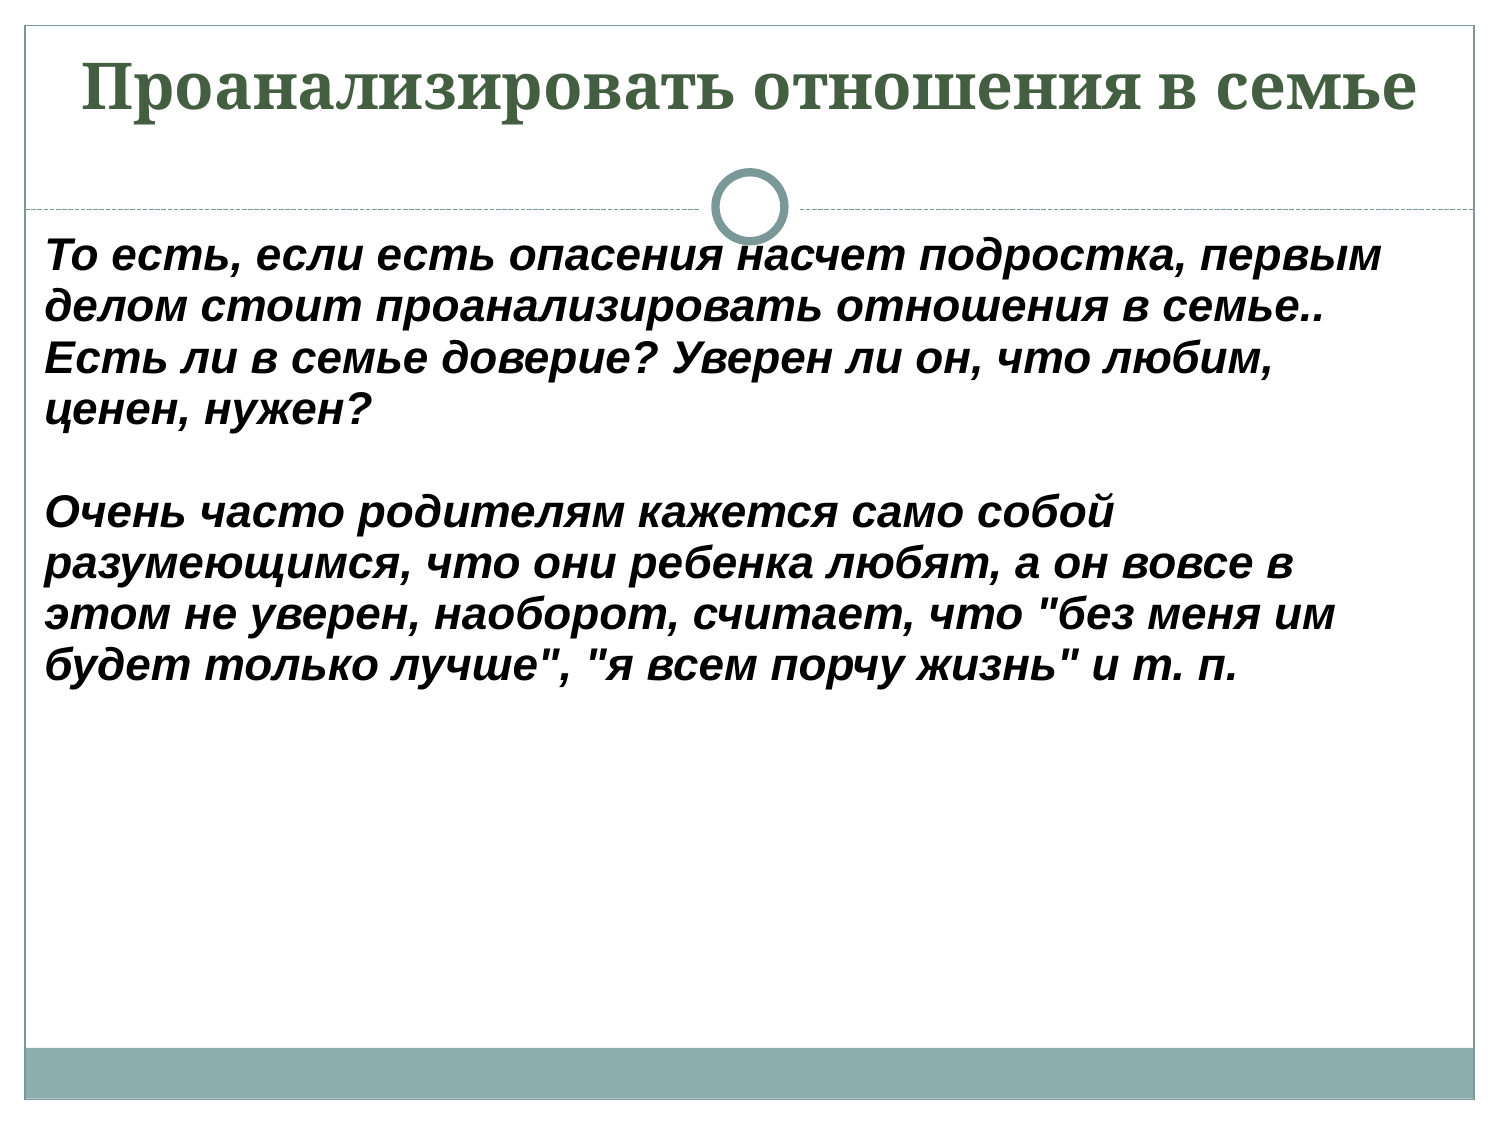

# Проанализировать отношения в семье
То есть, если есть опасения насчет подростка, первым делом стоит проанализировать отношения в семье.. Есть ли в семье доверие? Уверен ли он, что любим, ценен, нужен?
Очень часто родителям кажется само собой разумеющимся, что они ребенка любят, а он вовсе в этом не уверен, наоборот, считает, что "без меня им будет только лучше", "я всем порчу жизнь" и т. п.